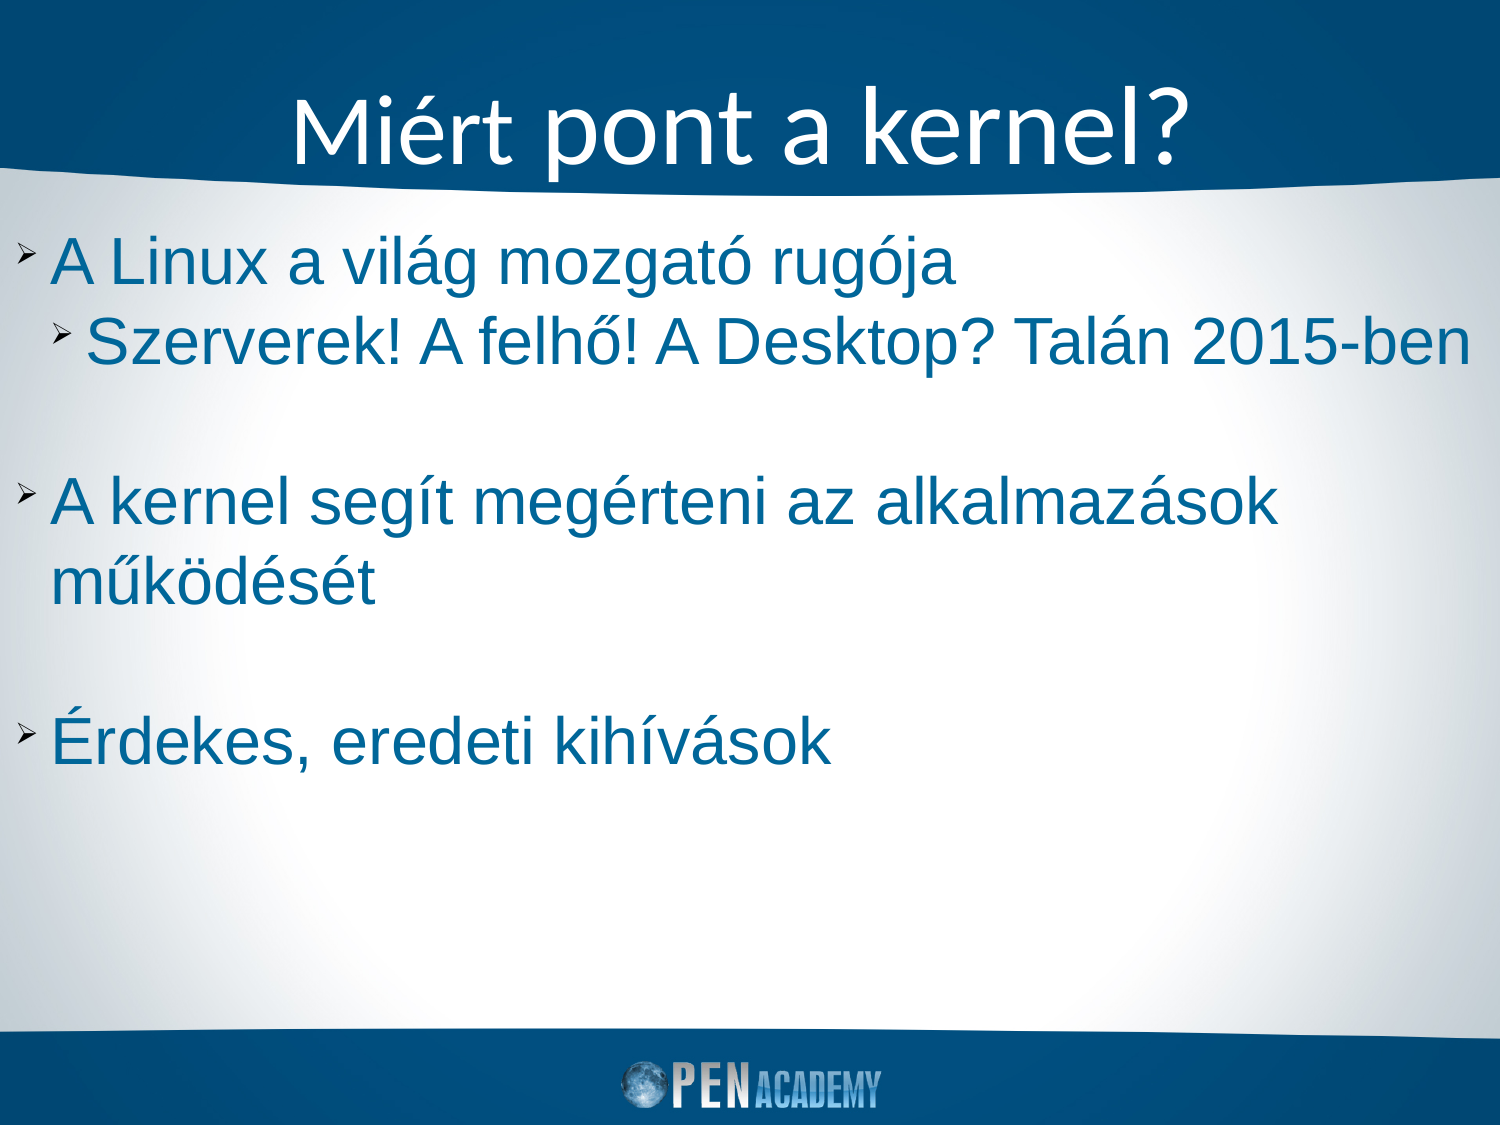

# Miért pont a kernel?
A Linux a világ mozgató rugója
Szerverek! A felhő! A Desktop? Talán 2015-ben
A kernel segít megérteni az alkalmazások működését
Érdekes, eredeti kihívások